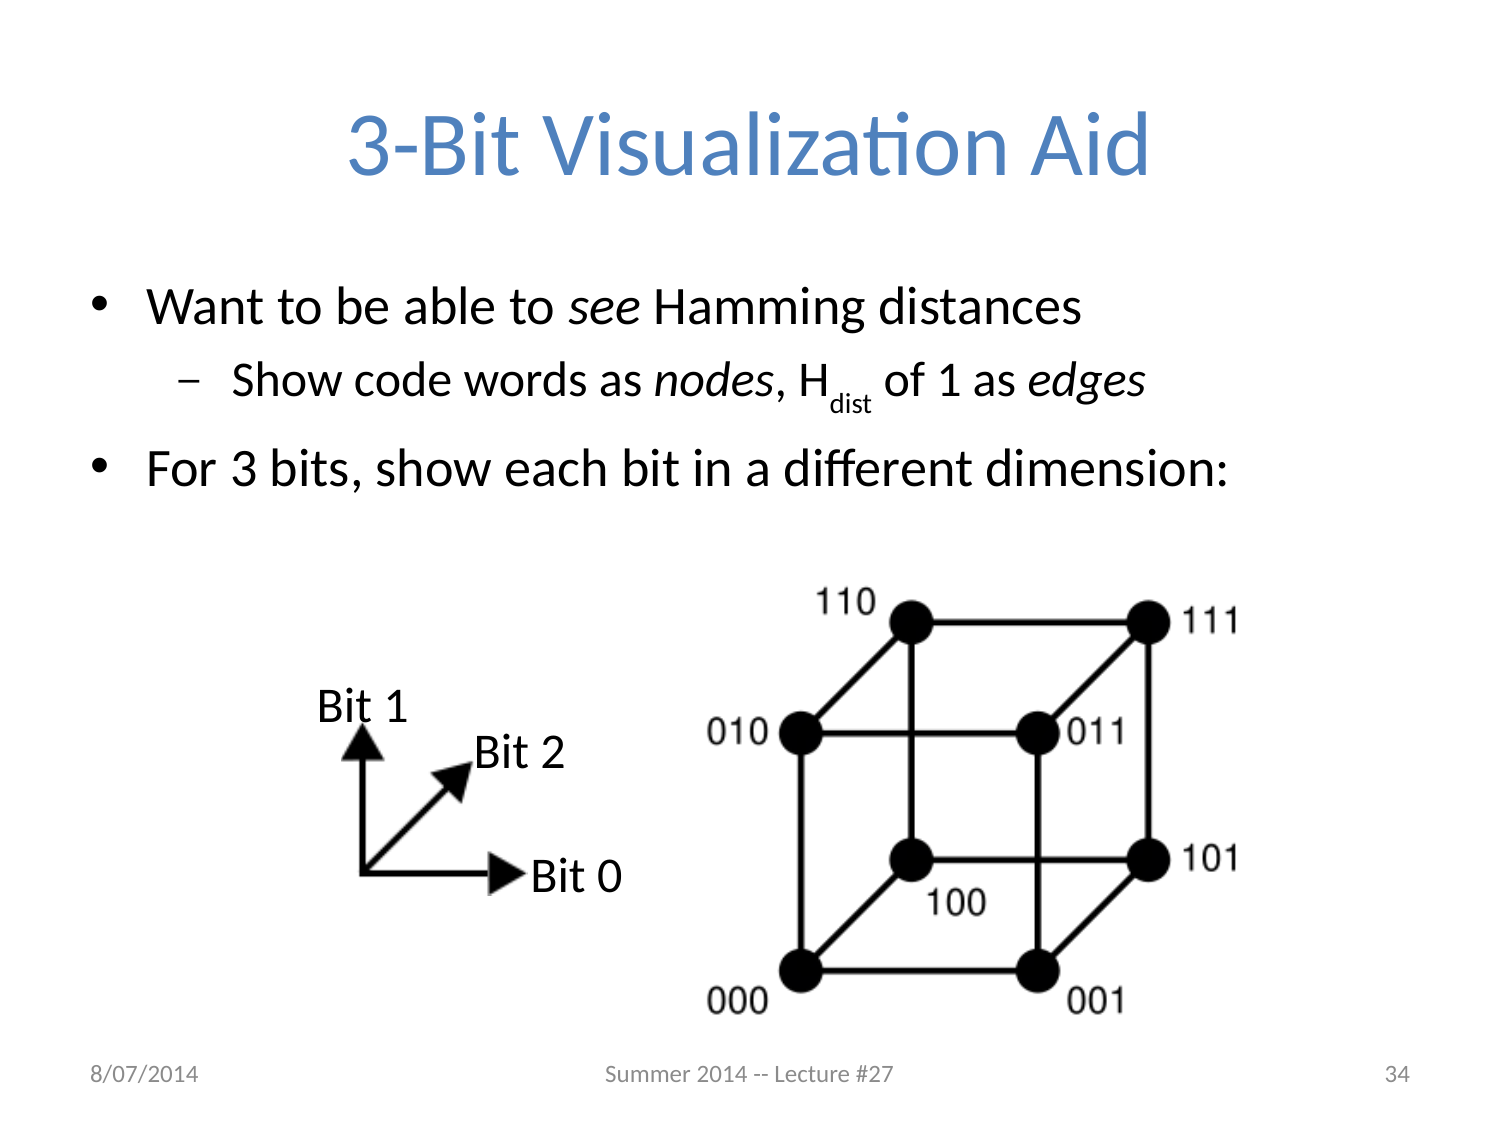

# 3-Bit Visualization Aid
Want to be able to see Hamming distances
Show code words as nodes, Hdist of 1 as edges
For 3 bits, show each bit in a different dimension:
Bit 1
Bit 2
Bit 0
8/07/2014
Summer 2014 -- Lecture #27